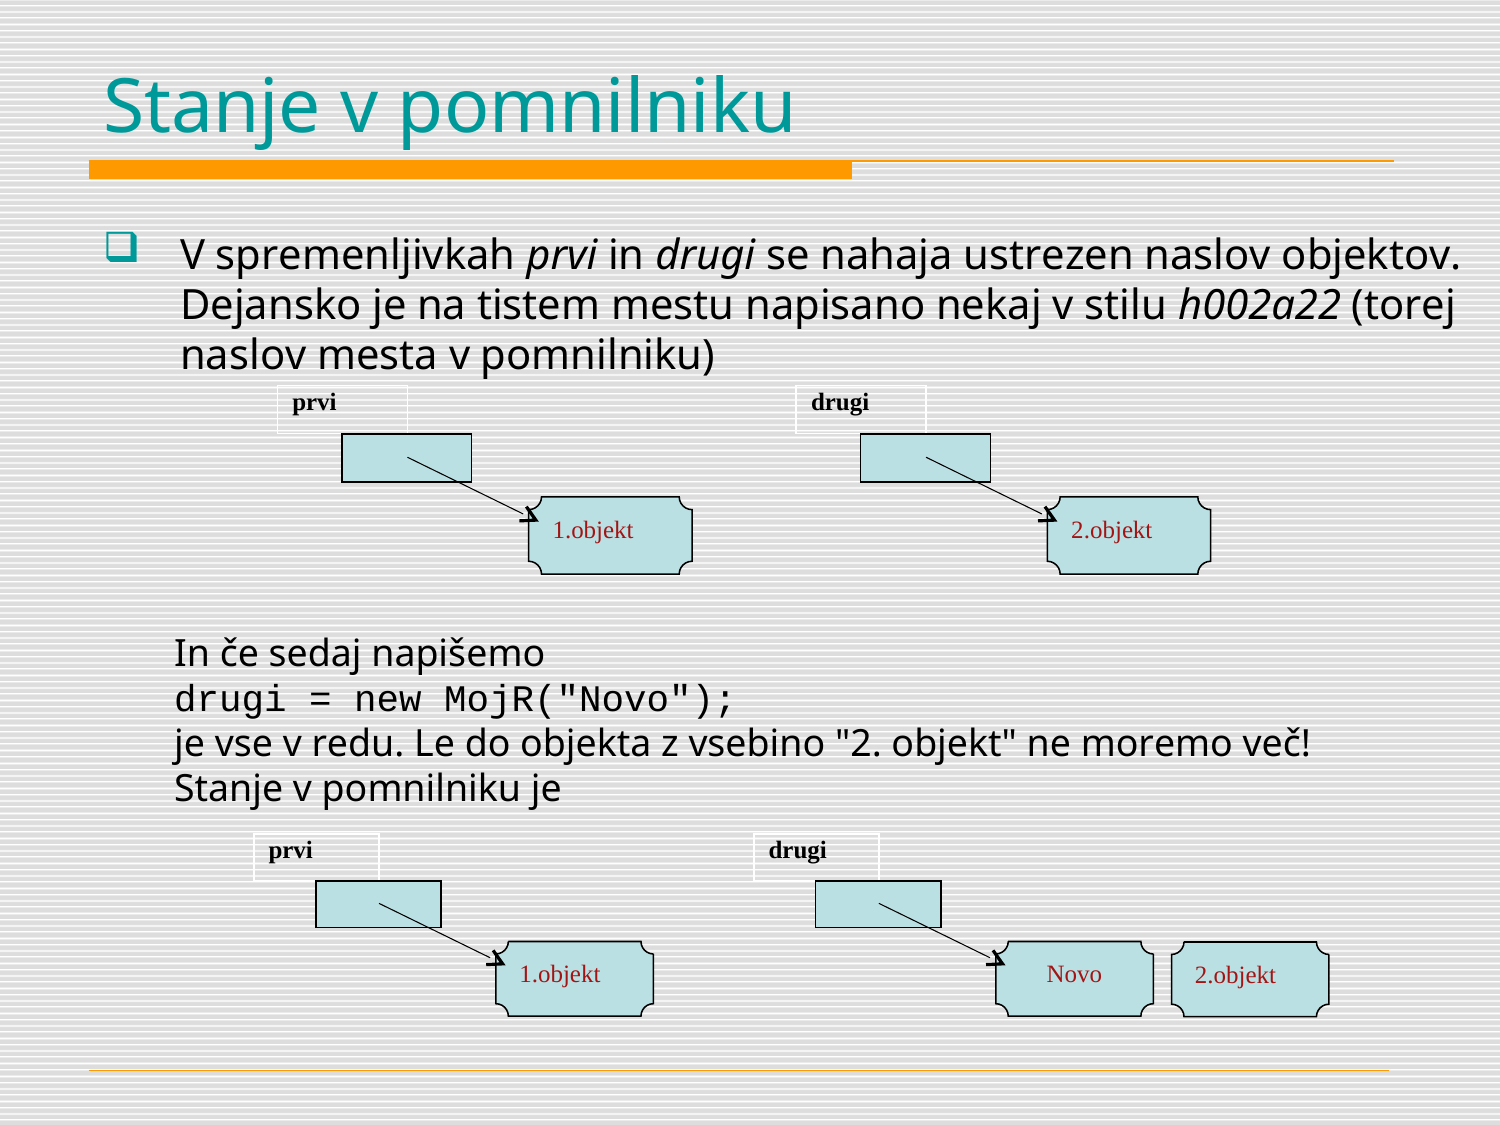

# Stanje v pomnilniku
V spremenljivkah prvi in drugi se nahaja ustrezen naslov objektov. Dejansko je na tistem mestu napisano nekaj v stilu h002a22 (torej naslov mesta v pomnilniku)
prvi
1.objekt
drugi
2.objekt
In če sedaj napišemo
drugi = new MojR("Novo");
je vse v redu. Le do objekta z vsebino "2. objekt" ne moremo več! Stanje v pomnilniku je
prvi
1.objekt
drugi
Novo
2.objekt